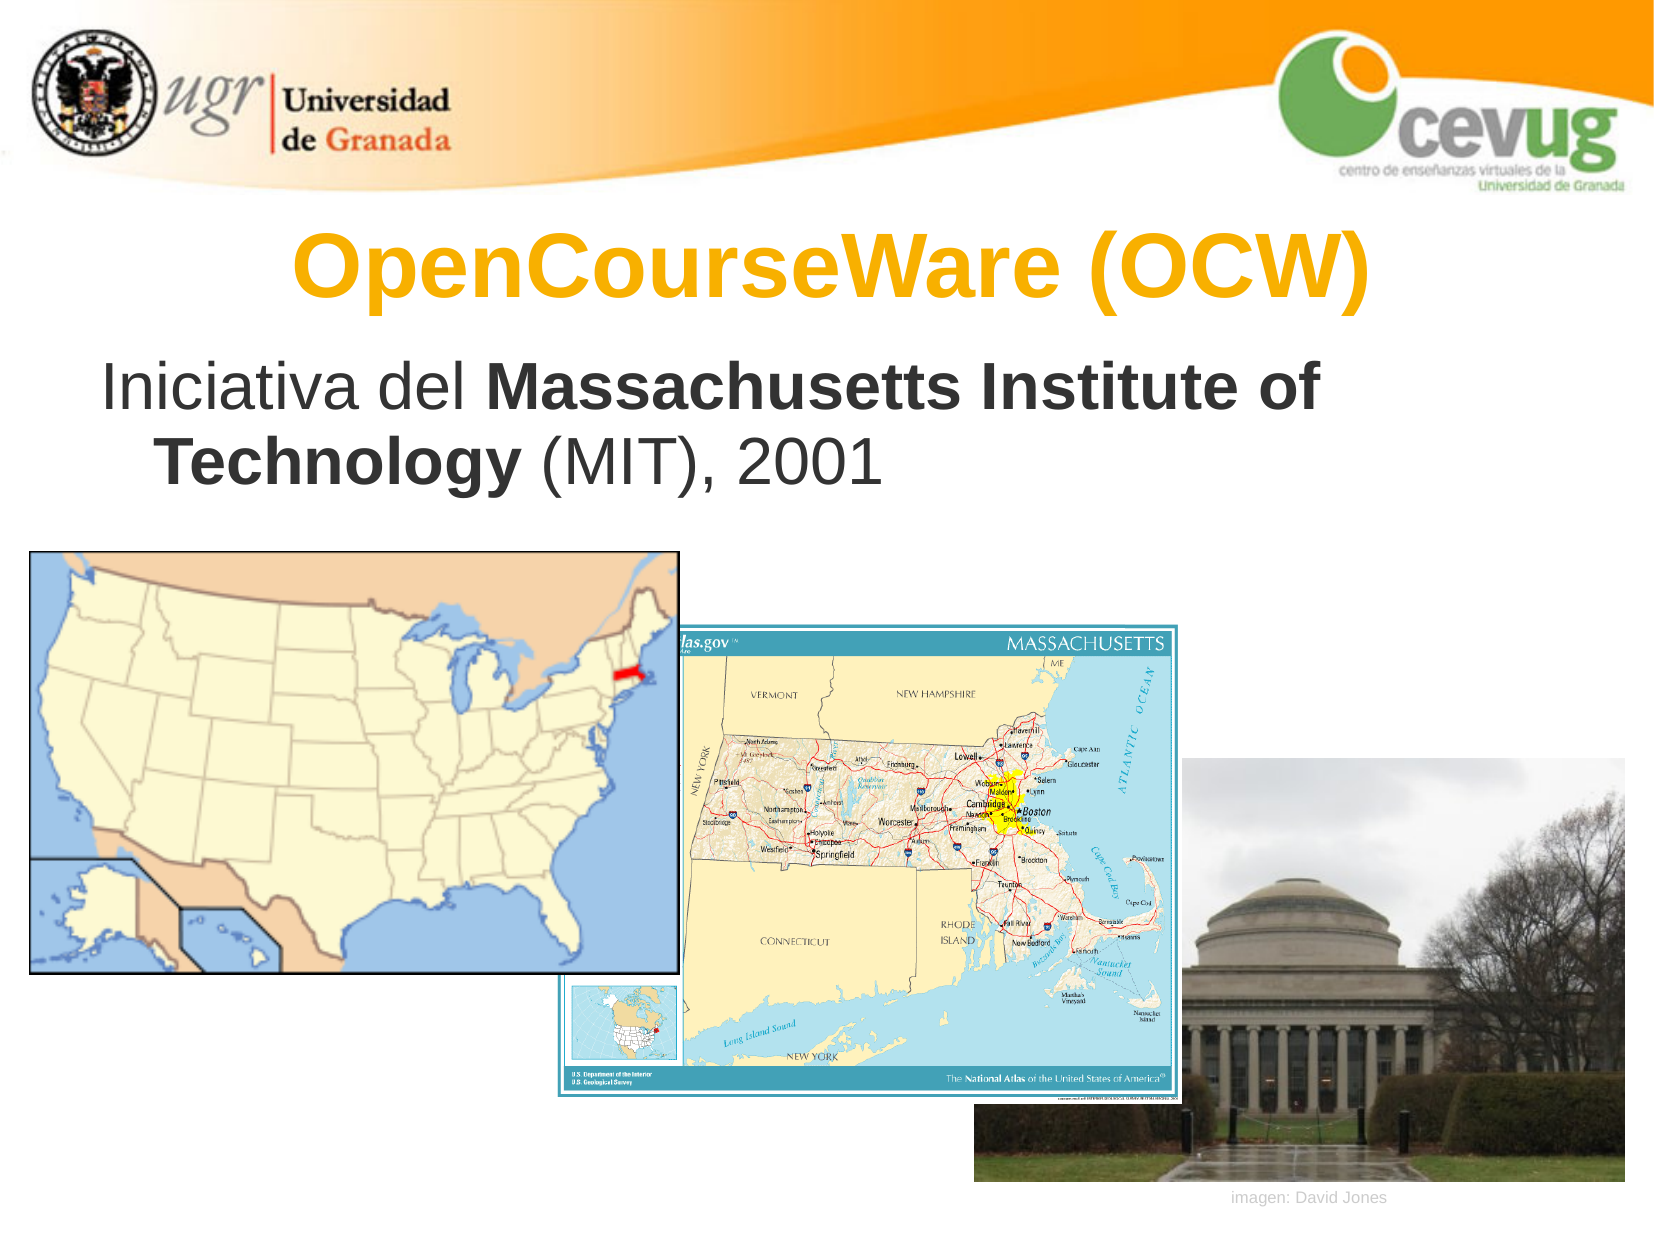

# OpenCourseWare (OCW)
Iniciativa del Massachusetts Institute of Technology (MIT), 2001
imagen: David Jones